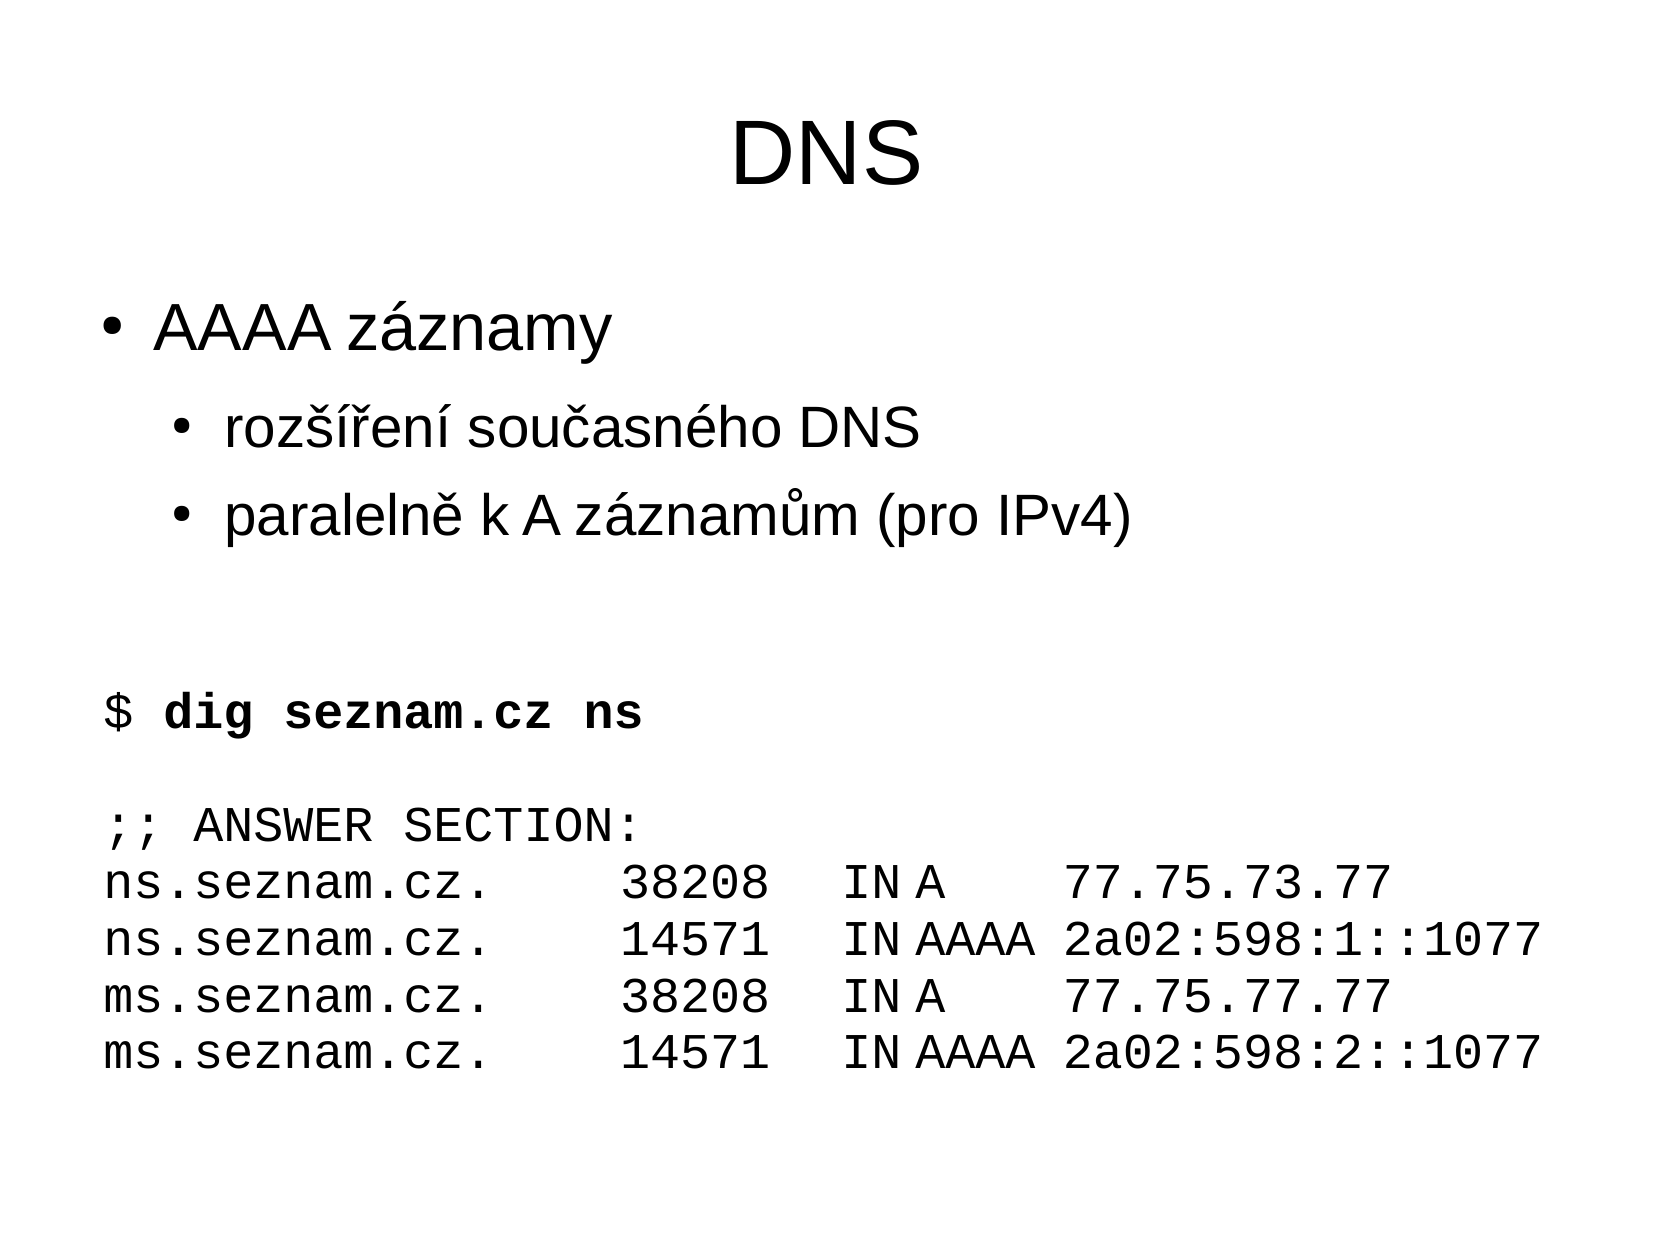

# DNS
AAAA záznamy
rozšíření současného DNS
paralelně k A záznamům (pro IPv4)
$ dig seznam.cz ns
;; ANSWER SECTION:
ns.seznam.cz.		38208	IN	A		77.75.73.77
ns.seznam.cz.		14571	IN	AAAA	2a02:598:1::1077
ms.seznam.cz.		38208	IN	A		77.75.77.77
ms.seznam.cz.		14571	IN	AAAA	2a02:598:2::1077